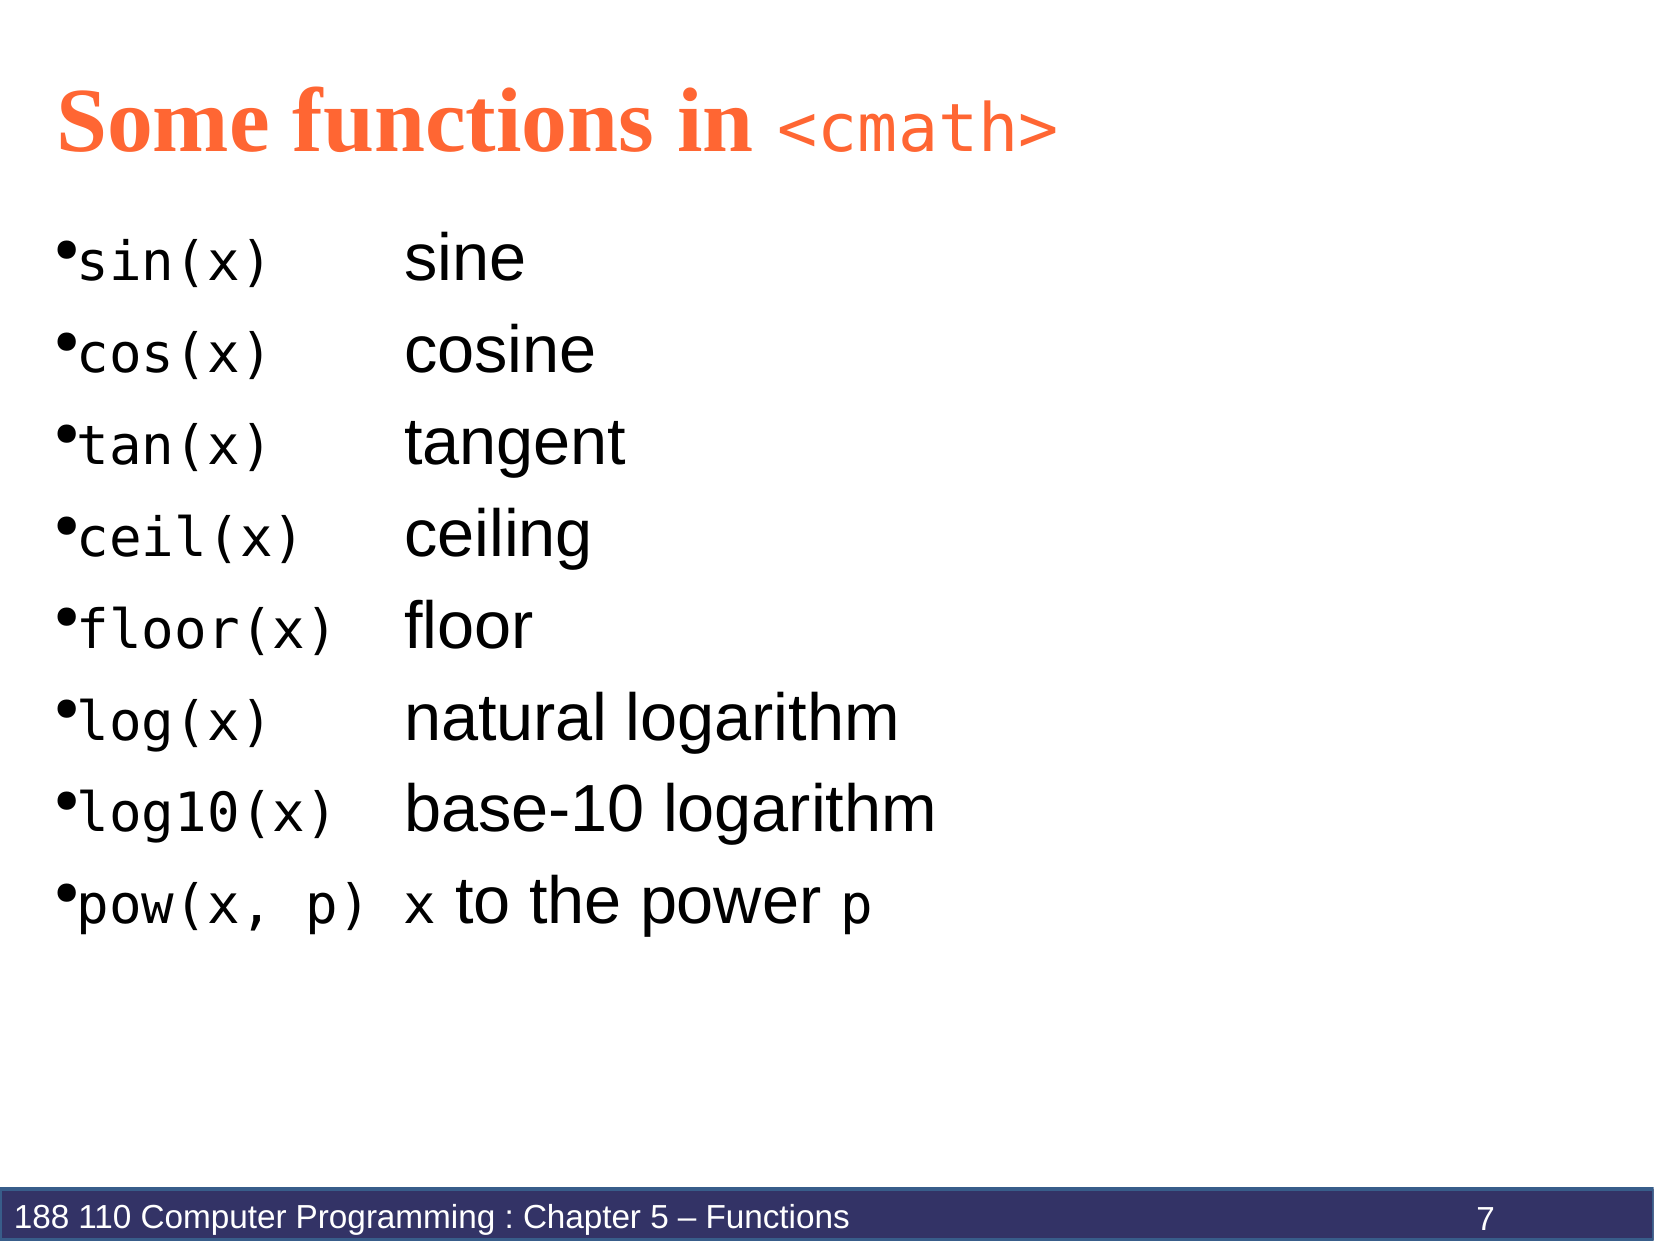

# Some functions in <cmath>
sin(x) sine
cos(x) cosine
tan(x) tangent
ceil(x) ceiling
floor(x) floor
log(x) natural logarithm
log10(x) base-10 logarithm
pow(x, p) x to the power p